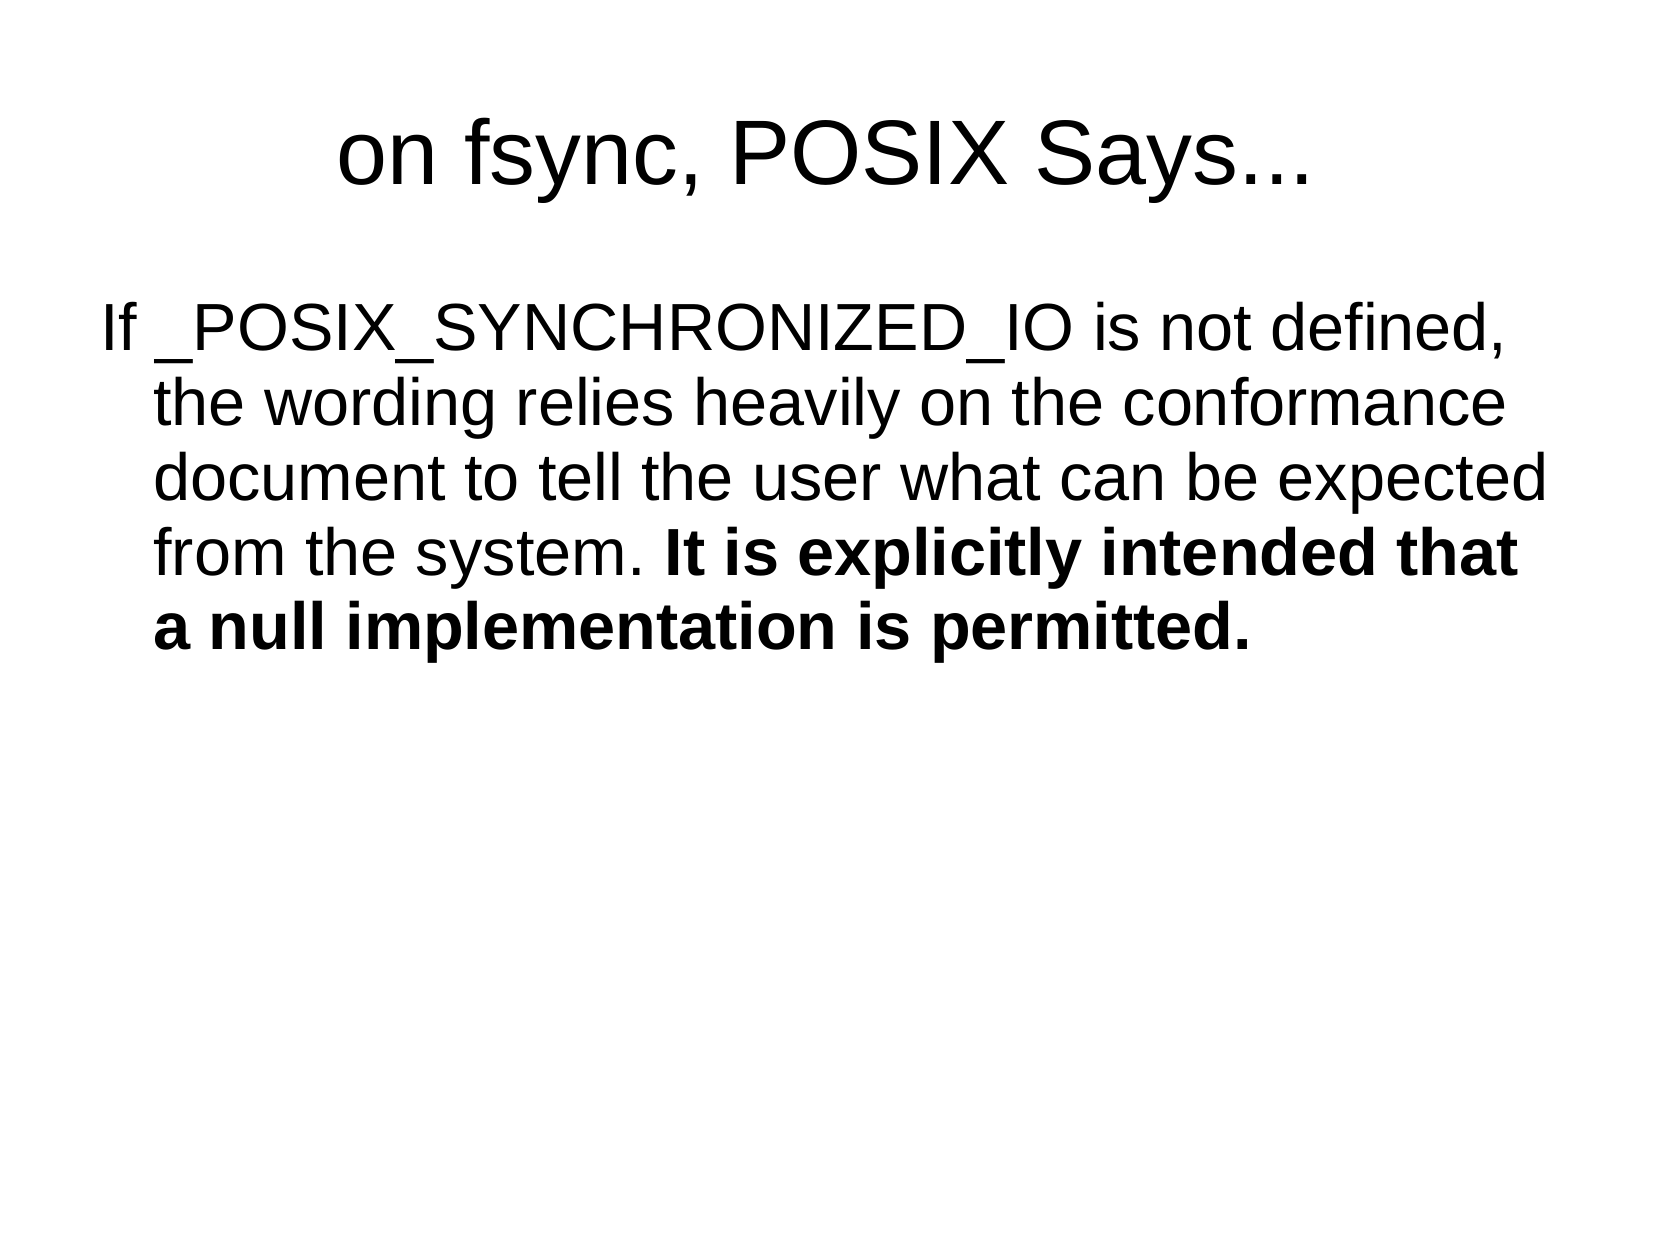

# on fsync, POSIX Says...
If _POSIX_SYNCHRONIZED_IO is not defined, the wording relies heavily on the conformance document to tell the user what can be expected from the system. It is explicitly intended that a null implementation is permitted.